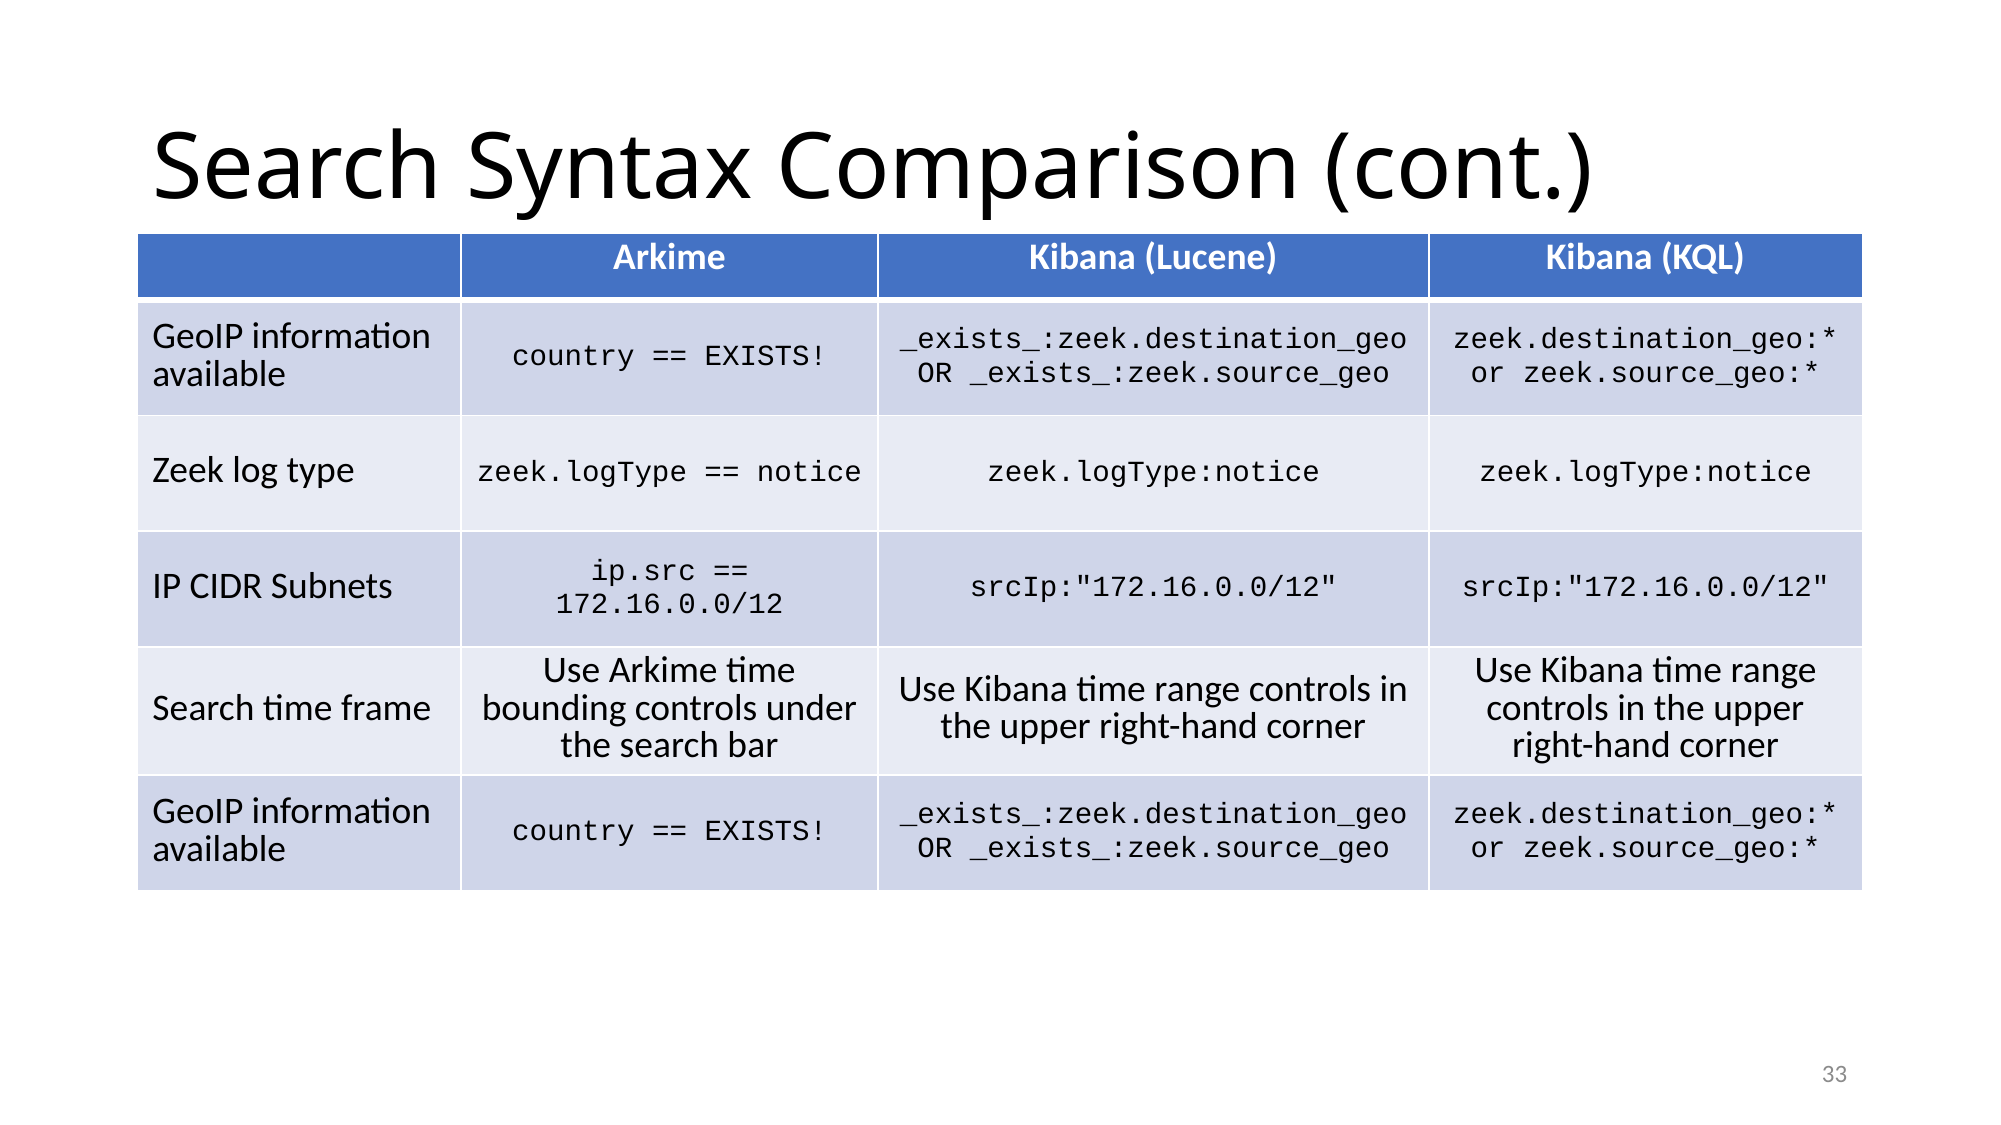

# Search Syntax Comparison (cont.)
| | Arkime | Kibana (Lucene) | Kibana (KQL) |
| --- | --- | --- | --- |
| GeoIP information available | country == EXISTS! | \_exists\_:zeek.destination\_geo OR \_exists\_:zeek.source\_geo | zeek.destination\_geo:\* or zeek.source\_geo:\* |
| Zeek log type | zeek.logType == notice | zeek.logType:notice | zeek.logType:notice |
| IP CIDR Subnets | ip.src == 172.16.0.0/12 | srcIp:"172.16.0.0/12" | srcIp:"172.16.0.0/12" |
| Search time frame | Use Arkime time bounding controls under the search bar | Use Kibana time range controls in the upper right-hand corner | Use Kibana time range controls in the upper right-hand corner |
| GeoIP information available | country == EXISTS! | \_exists\_:zeek.destination\_geo OR \_exists\_:zeek.source\_geo | zeek.destination\_geo:\* or zeek.source\_geo:\* |